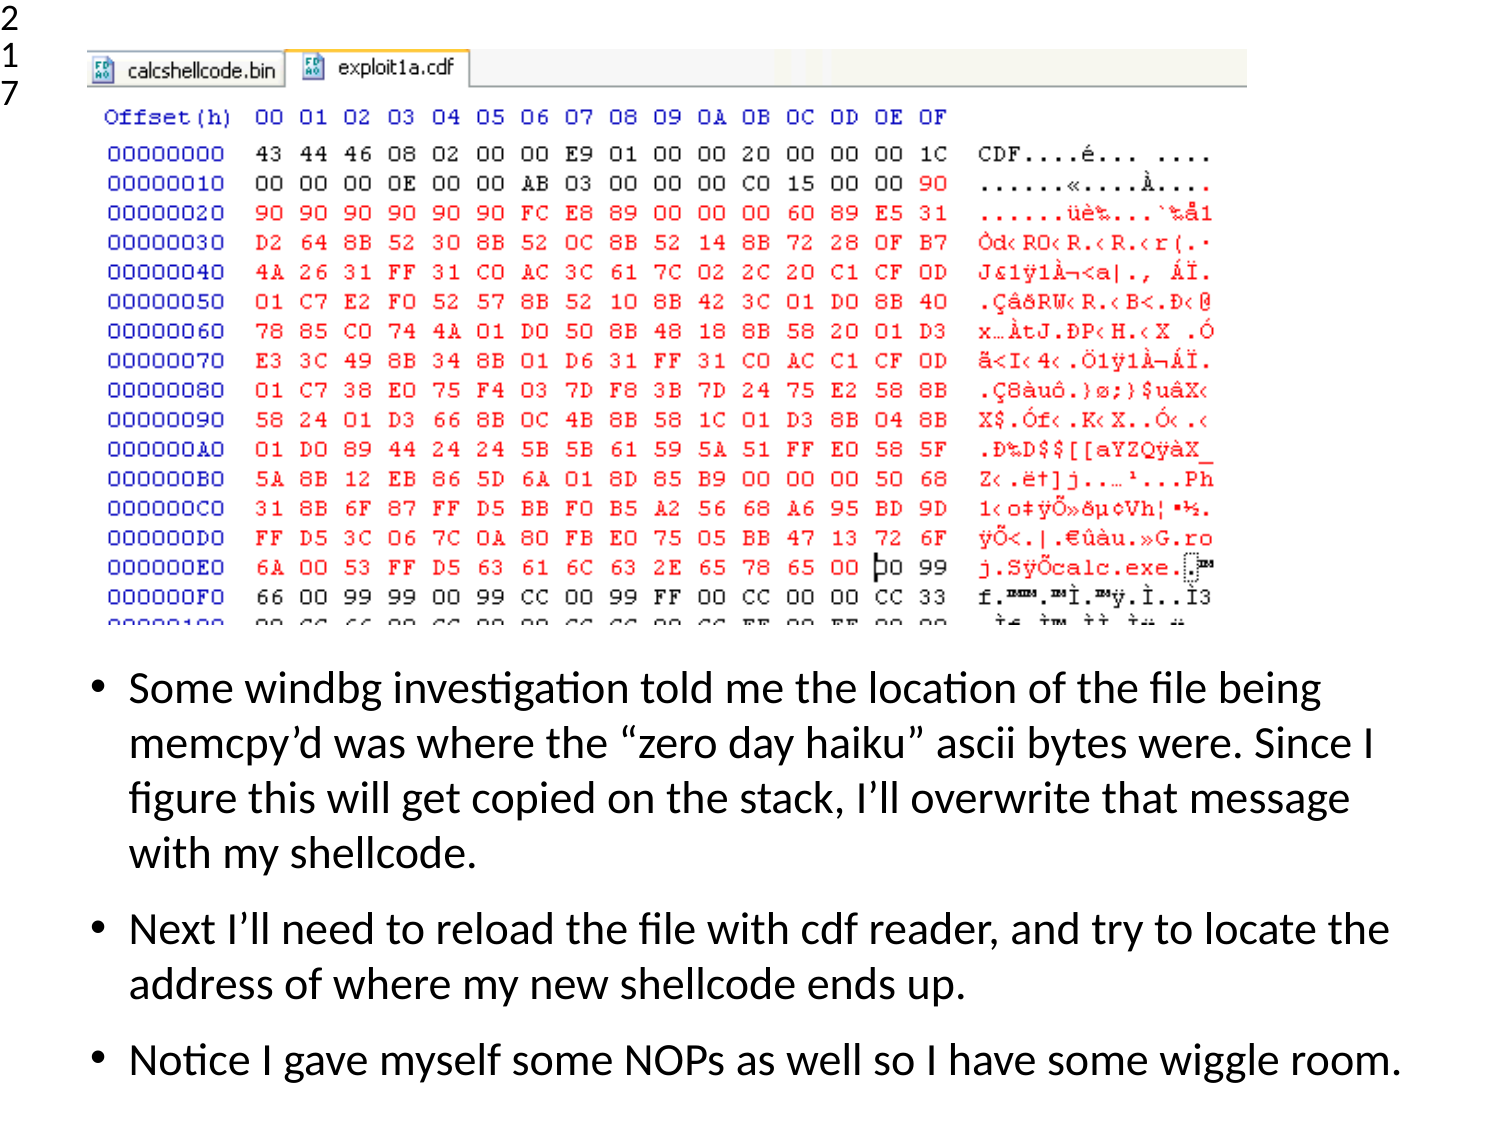

# Some windbg investigation told me the location of the file being memcpy’d was where the “zero day haiku” ascii bytes were. Since I figure this will get copied on the stack, I’ll overwrite that message with my shellcode.
Next I’ll need to reload the file with cdf reader, and try to locate the address of where my new shellcode ends up.
Notice I gave myself some NOPs as well so I have some wiggle room.